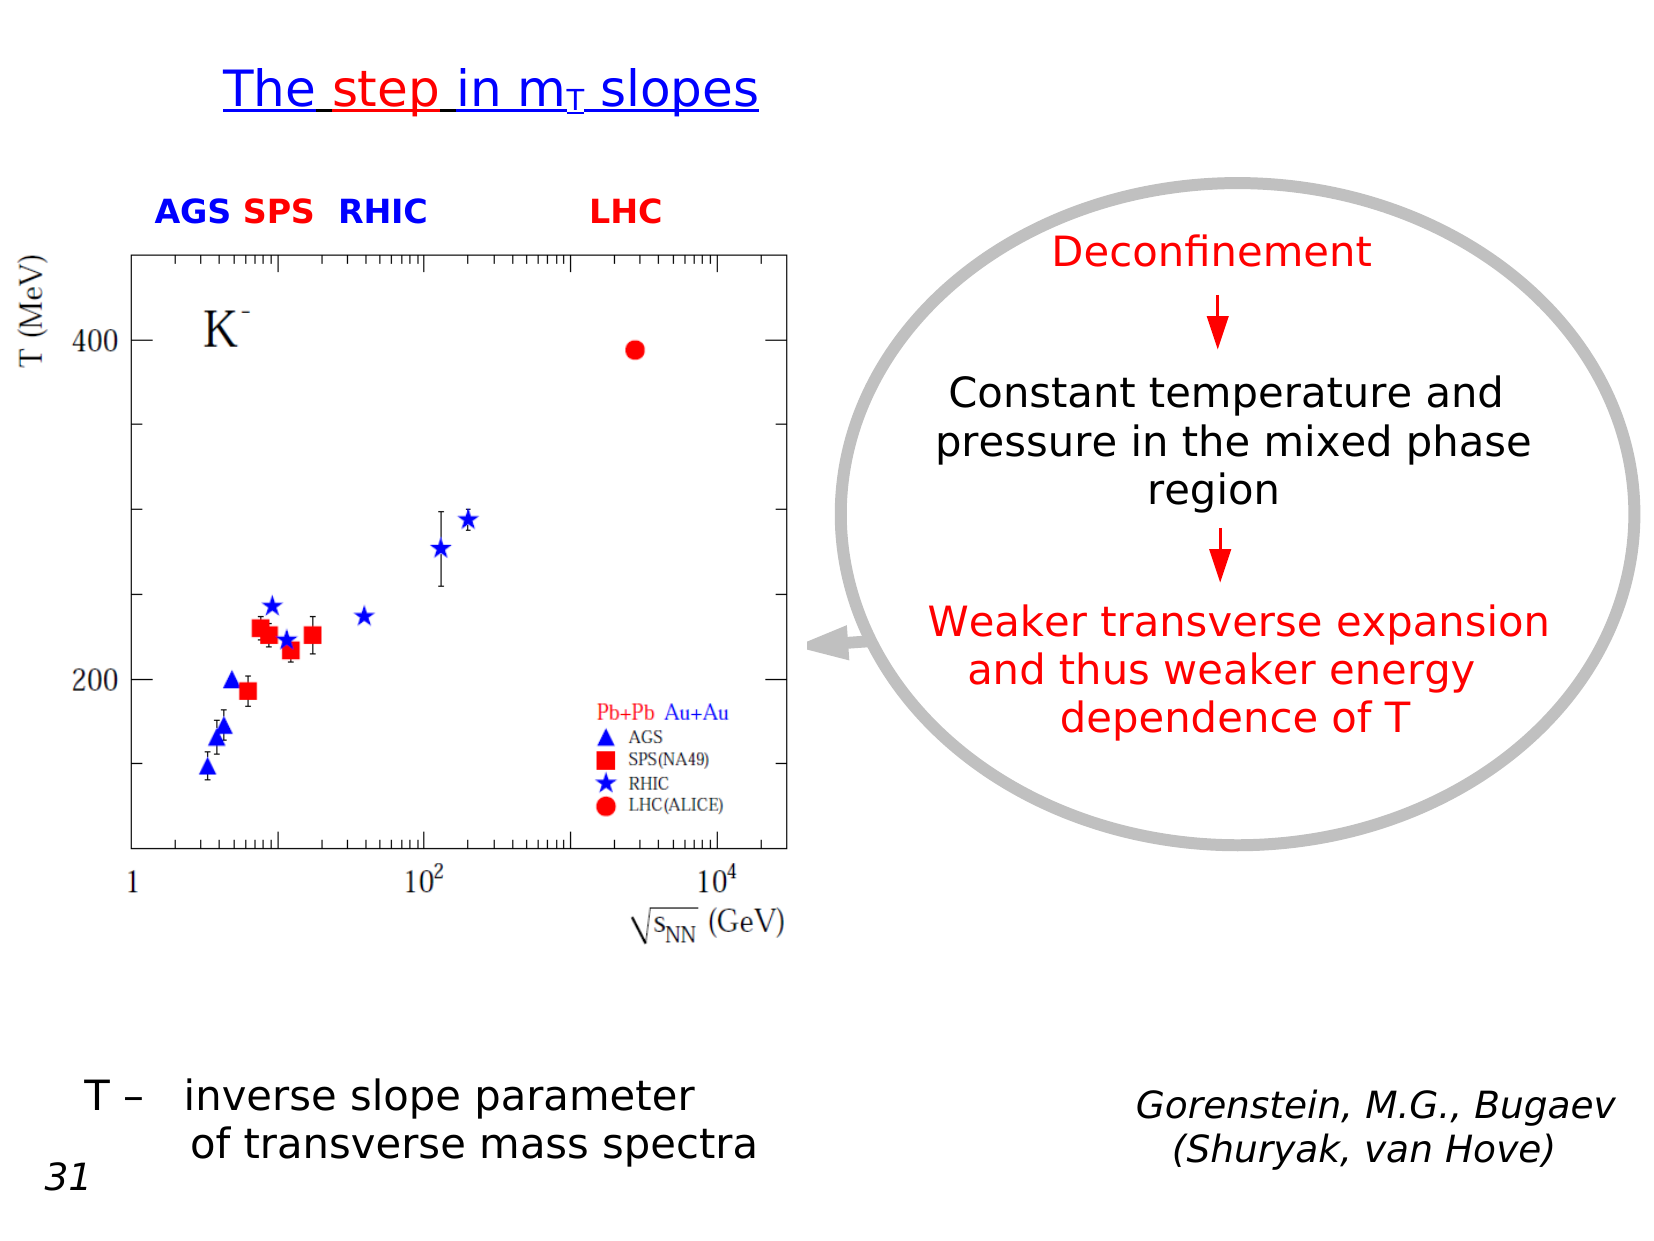

The step in mT slopes
AGS SPS RHIC LHC
Deconfinement
 Constant temperature and
pressure in the mixed phase
 region
Weaker transverse expansion
 and thus weaker energy
 dependence of T
T – inverse slope parameter
 of transverse mass spectra
Gorenstein, M.G., Bugaev
 (Shuryak, van Hove)